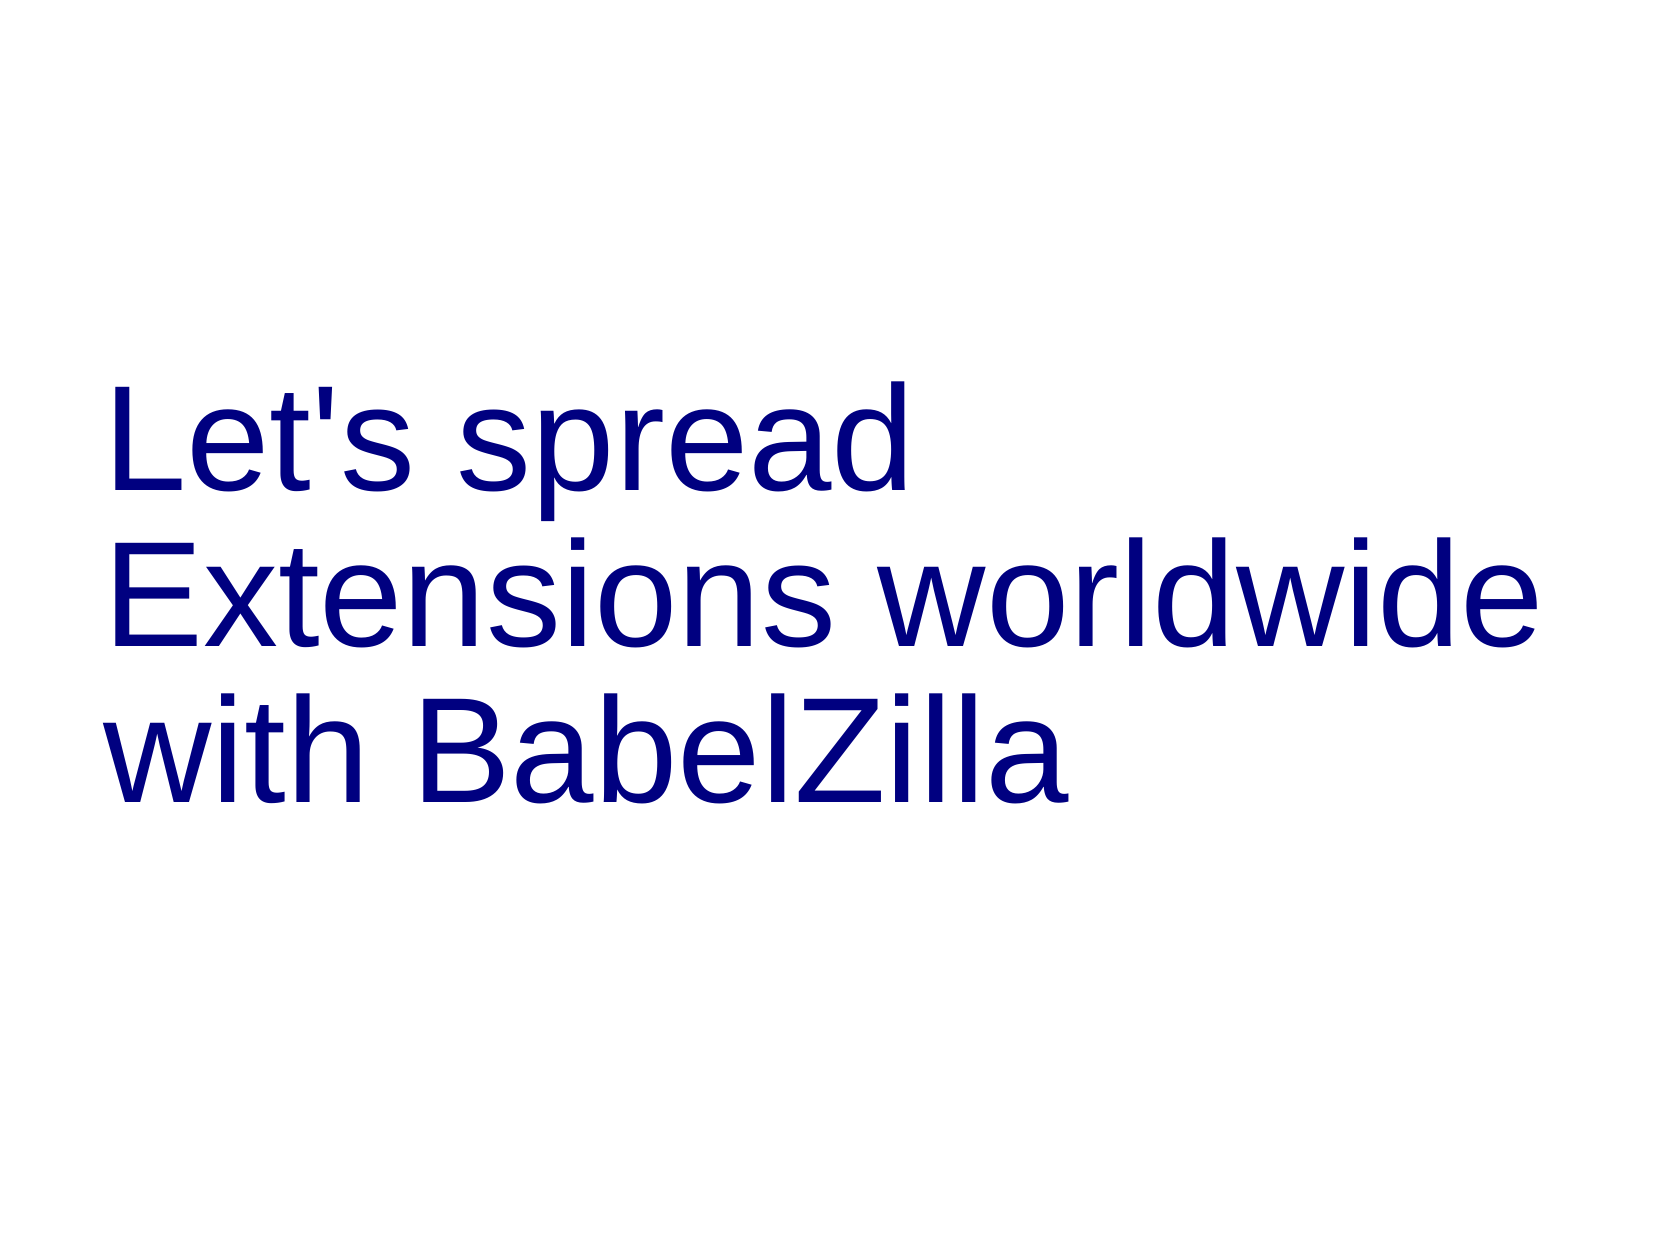

#
Let's spread Extensions worldwide
with BabelZilla